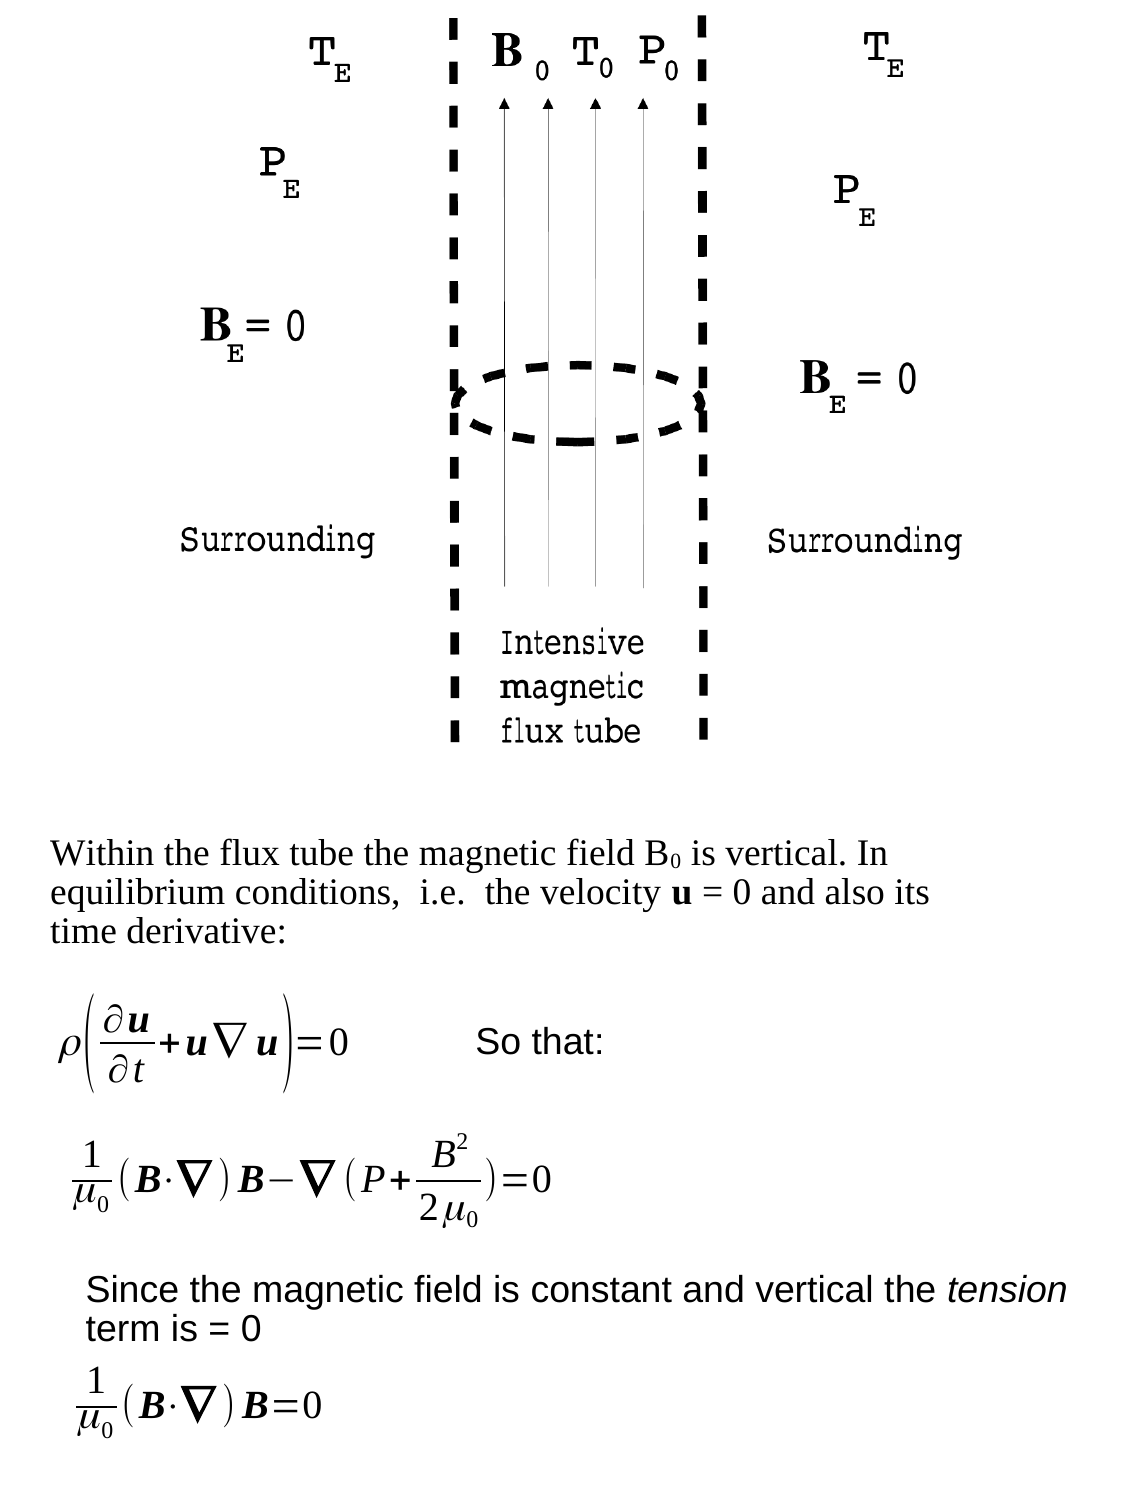

Within the flux tube the magnetic field B0 is vertical. In equilibrium conditions, i.e. the velocity u = 0 and also its time derivative:
So that:
Since the magnetic field is constant and vertical the tension term is = 0